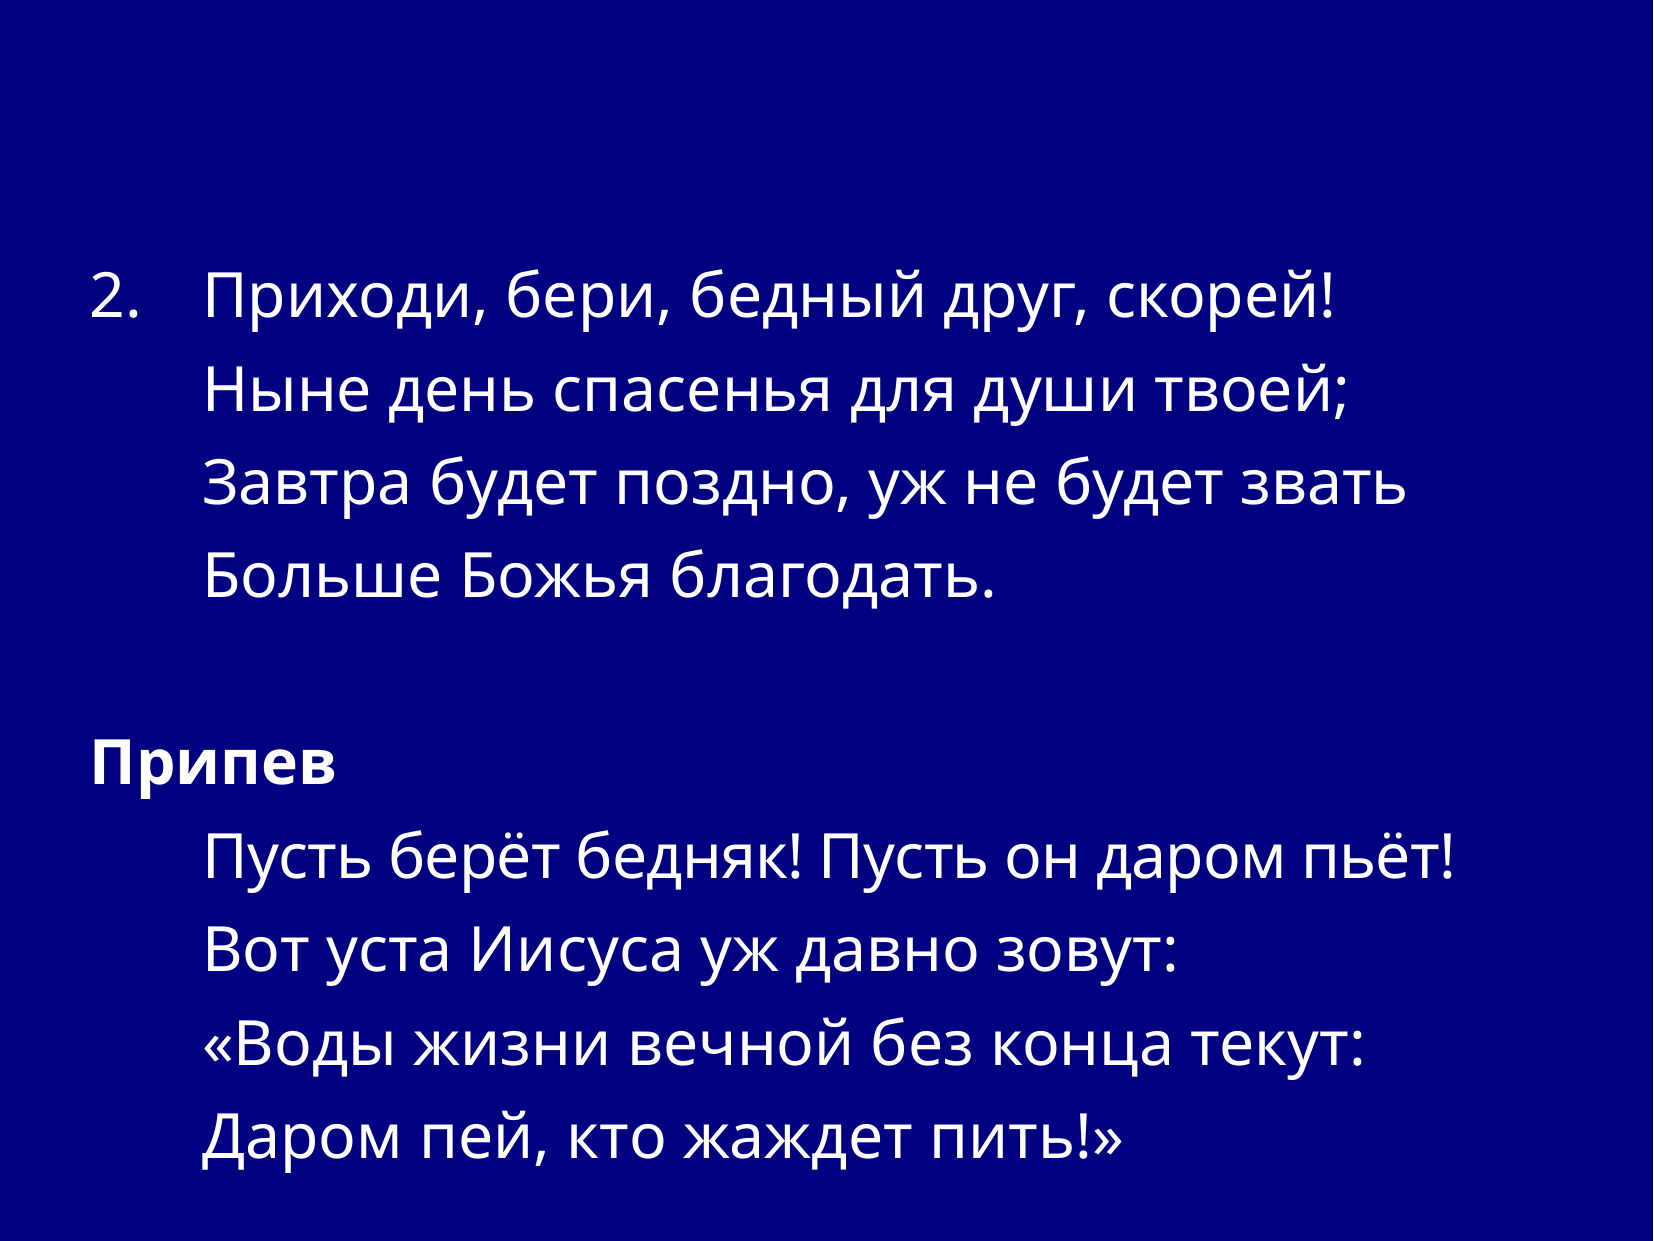

2.	Приходи, бери, бедный друг, скорей!
	Ныне день спасенья для души твоей;
	Завтра будет поздно, уж не будет звать
	Больше Божья благодать.
Припев
	Пусть берёт бедняк! Пусть он даром пьёт!
	Вот уста Иисуса уж давно зовут:
	«Воды жизни вечной без конца текут:
	Даром пей, кто жаждет пить!»